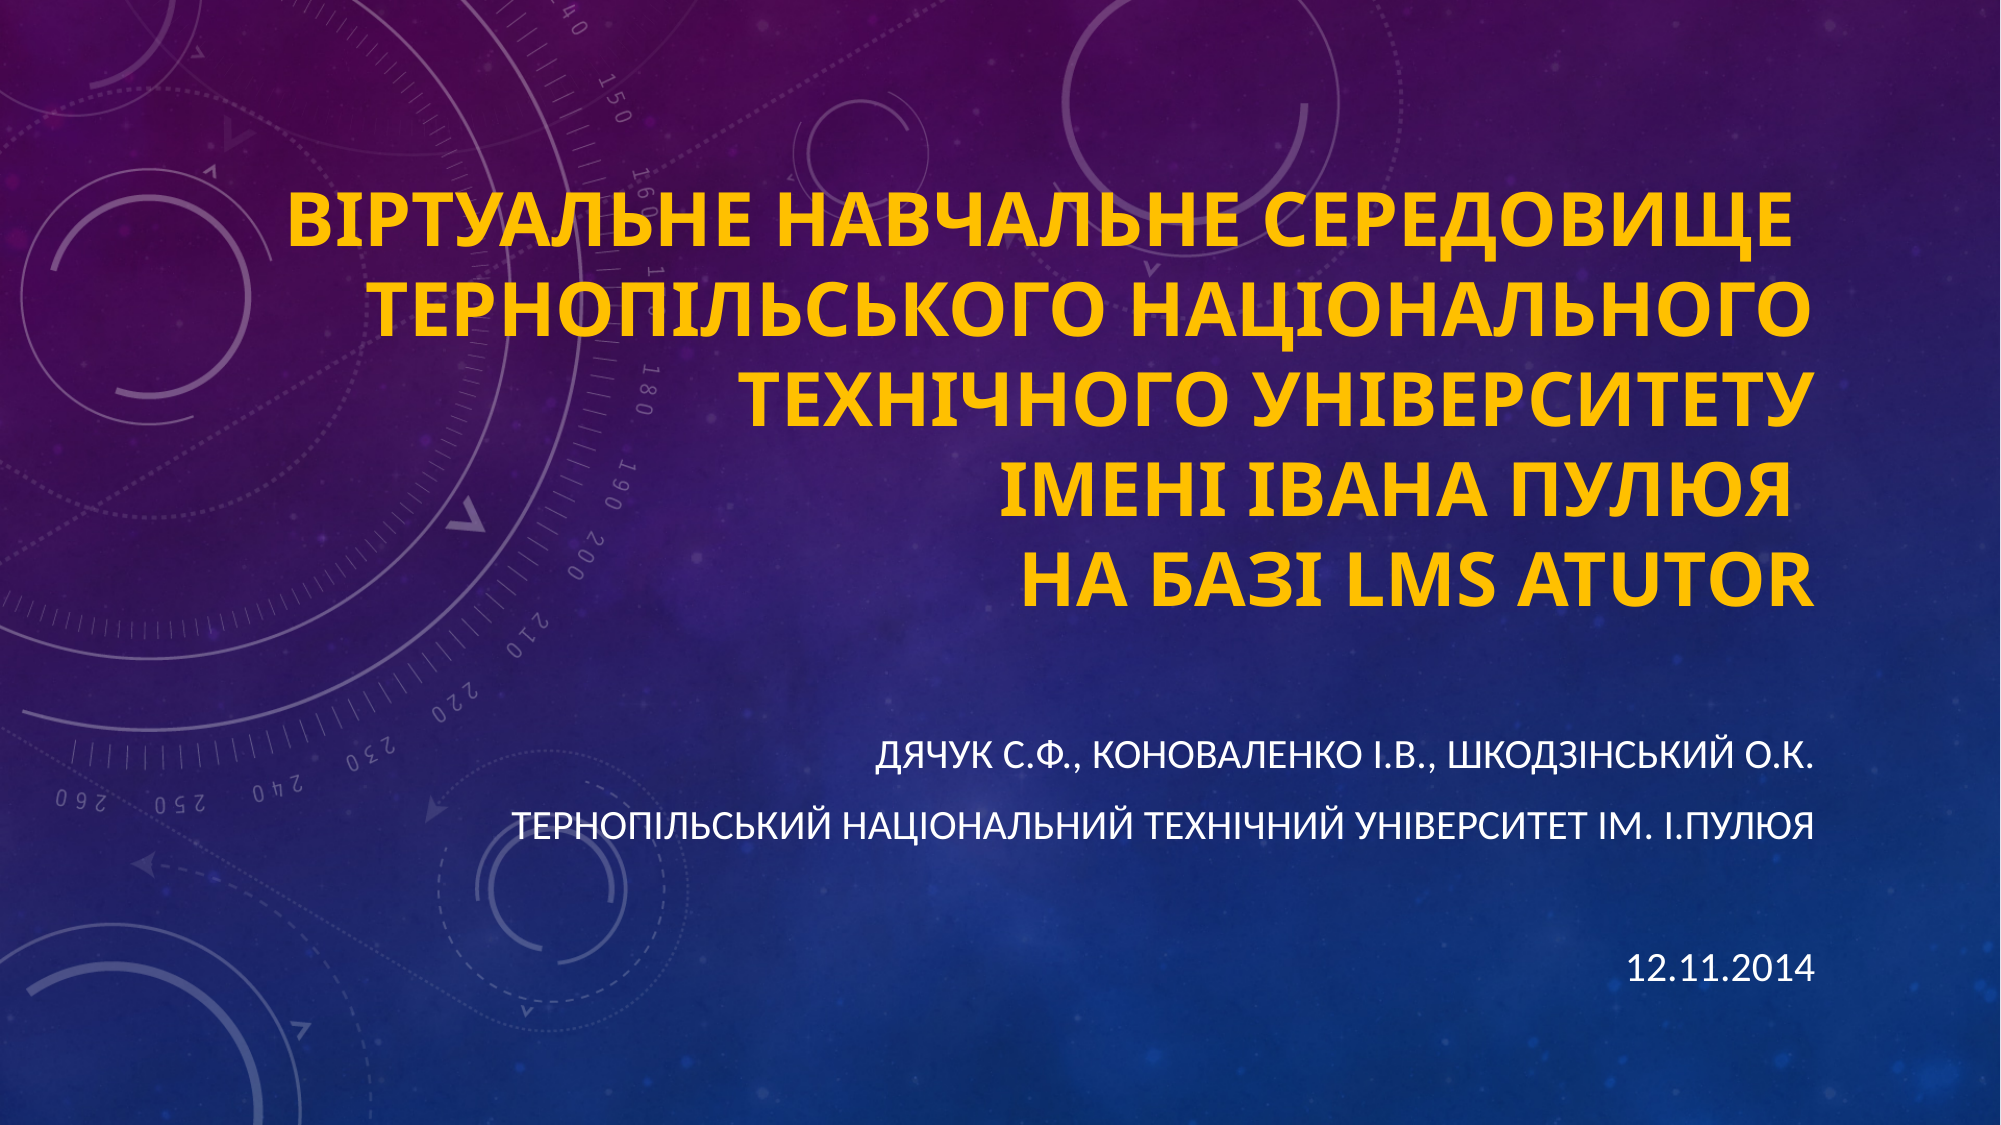

# ВІРТУАЛЬНЕ НАВЧАЛЬНЕ СЕРЕДОВИЩЕ ТЕРНОПІЛЬСЬКОГО НАЦІОНАЛЬНОГО ТЕХНІЧНОГО УНІВЕРСИТЕТУ ІМЕНІ ІВАНА ПУЛЮЯ НА БАЗІ LMS ATUTOR
Дячук С.Ф., Коноваленко І.В., Шкодзінський О.К.
Тернопільський національний технічний університет ім. І.Пулюя
12.11.2014